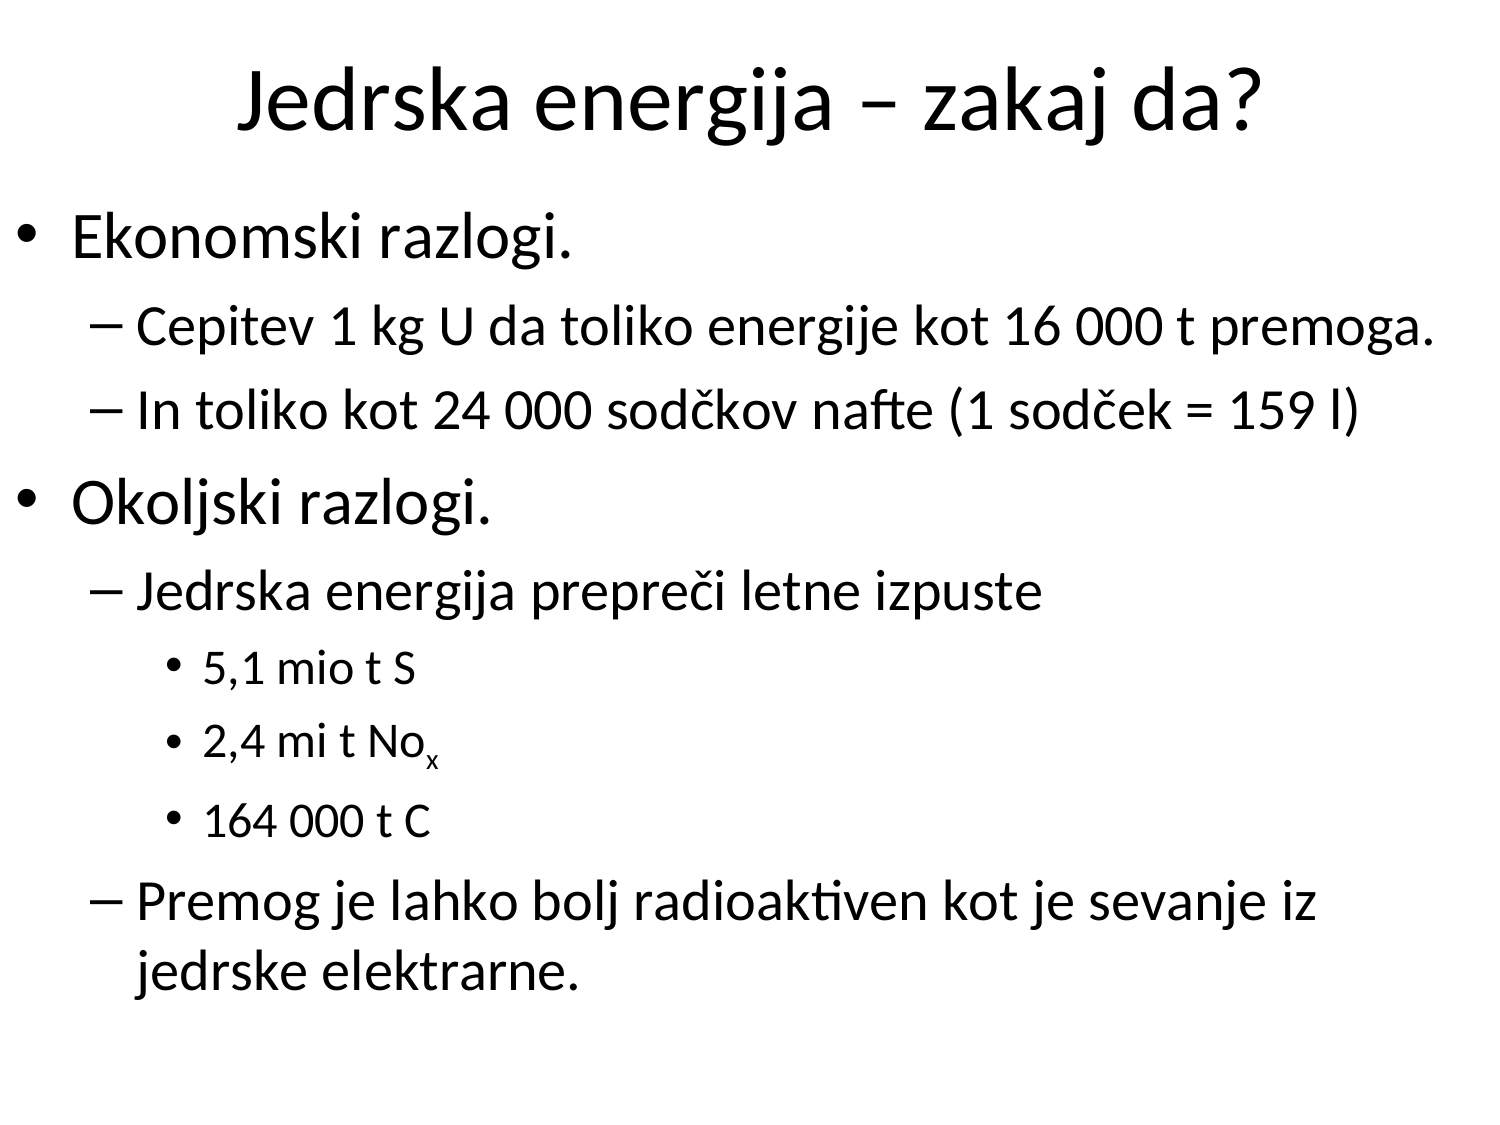

Jedrska energija – zakaj da?
Ekonomski razlogi.
Cepitev 1 kg U da toliko energije kot 16 000 t premoga.
In toliko kot 24 000 sodčkov nafte (1 sodček = 159 l)
Okoljski razlogi.
Jedrska energija prepreči letne izpuste
5,1 mio t S
2,4 mi t Nox
164 000 t C
Premog je lahko bolj radioaktiven kot je sevanje iz jedrske elektrarne.